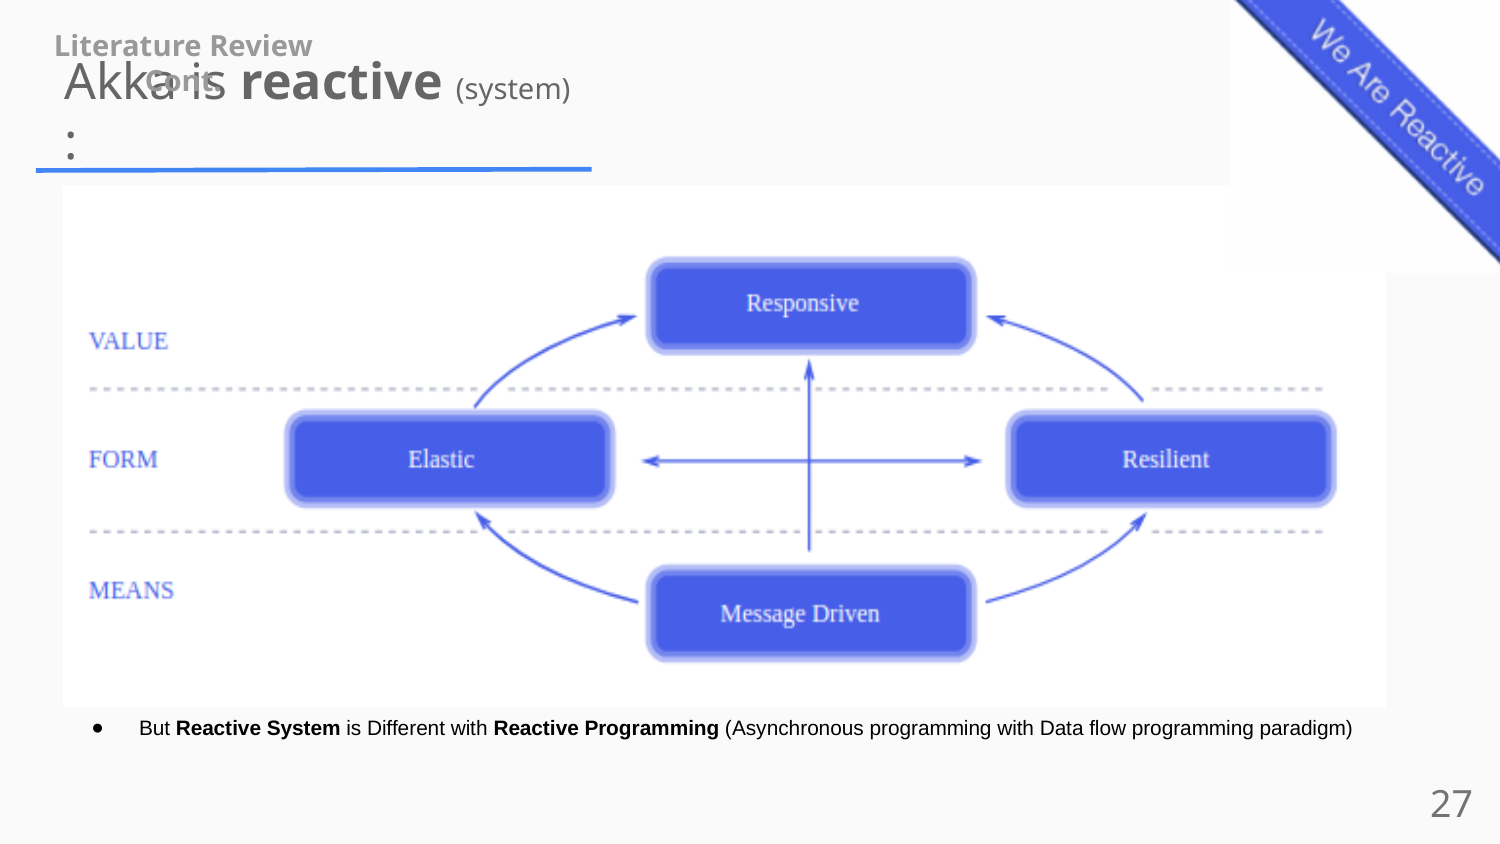

Literature Review Cont.
Akka is reactive (system) :
But Reactive System is Different with Reactive Programming (Asynchronous programming with Data flow programming paradigm)
27